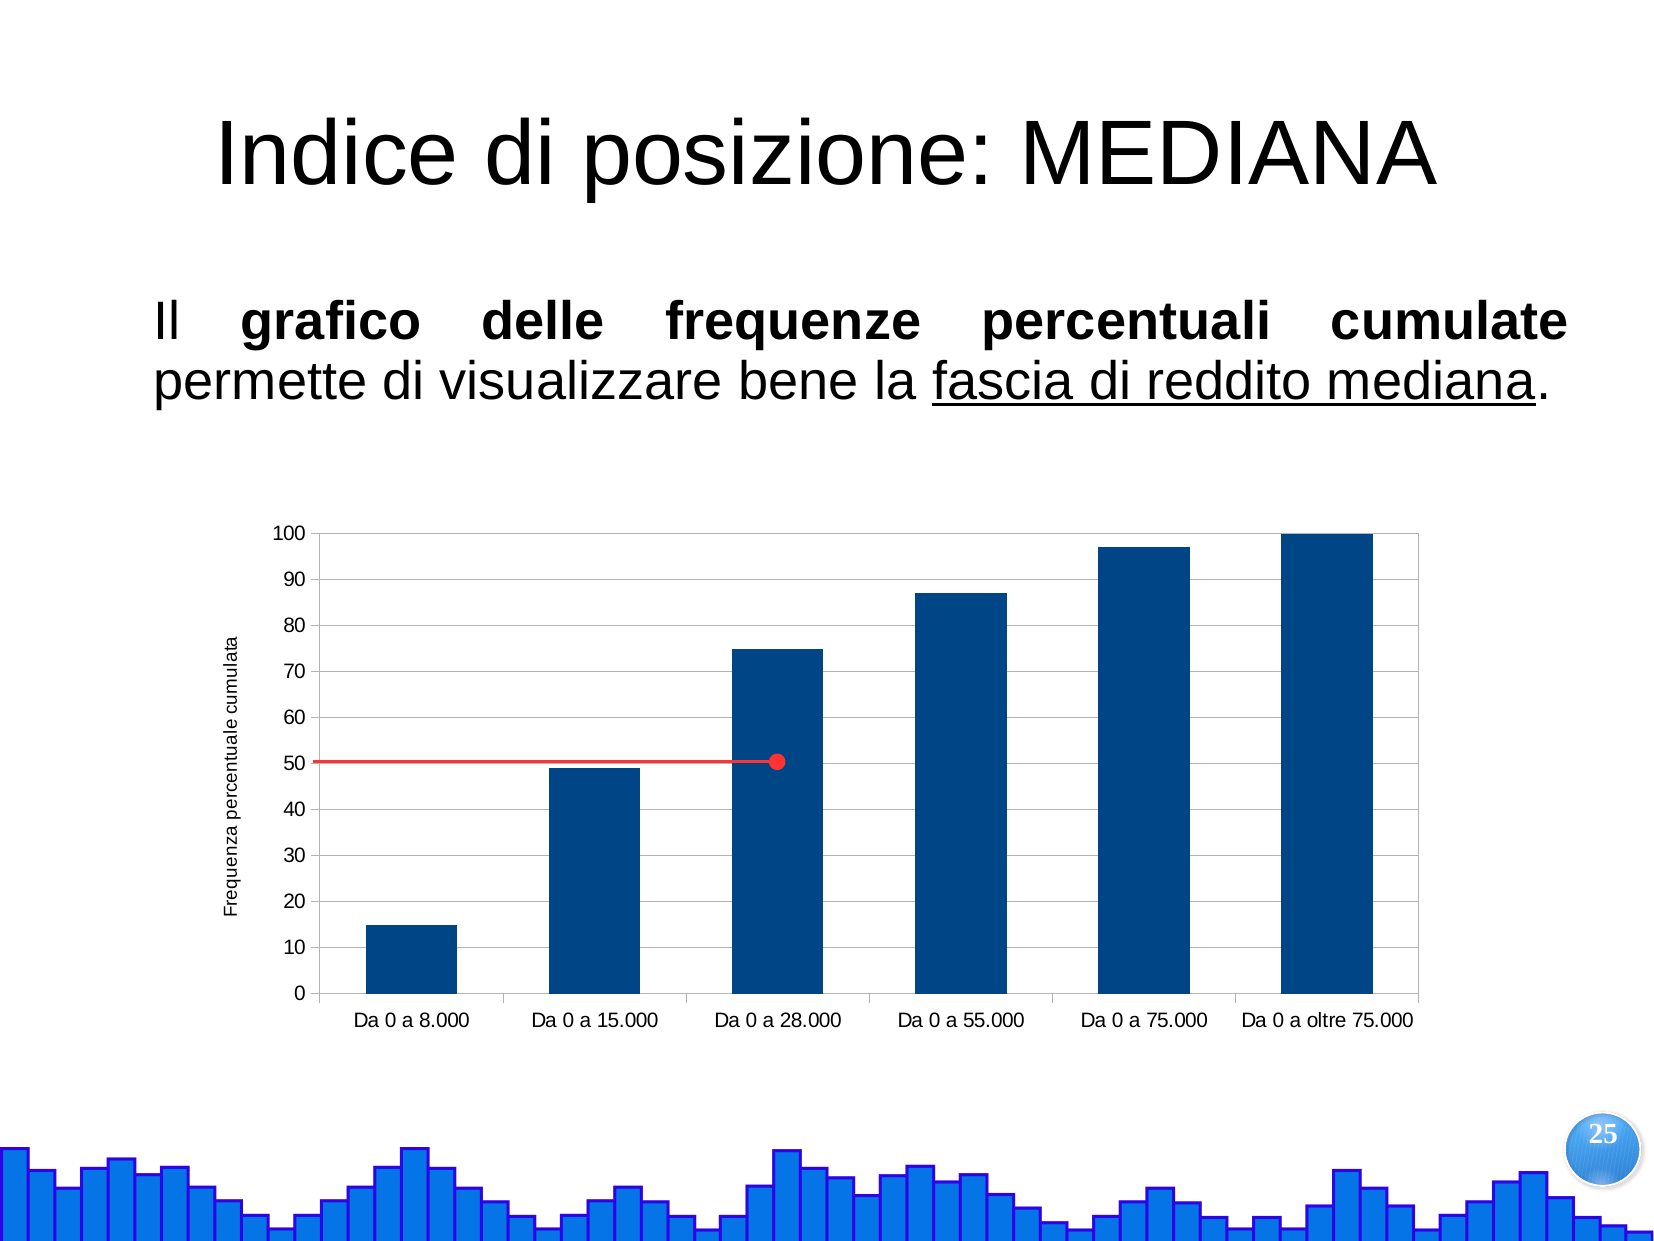

# Indice di posizione: MEDIANA
Il grafico delle frequenze percentuali cumulate permette di visualizzare bene la fascia di reddito mediana.
### Chart
| Category | Colonna 1 |
|---|---|
| Da 0 a 8.000 | 15.0 |
| Da 0 a 15.000 | 49.0 |
| Da 0 a 28.000 | 75.0 |
| Da 0 a 55.000 | 87.0 |
| Da 0 a 75.000 | 97.0 |
| Da 0 a oltre 75.000 | 100.0 |
25